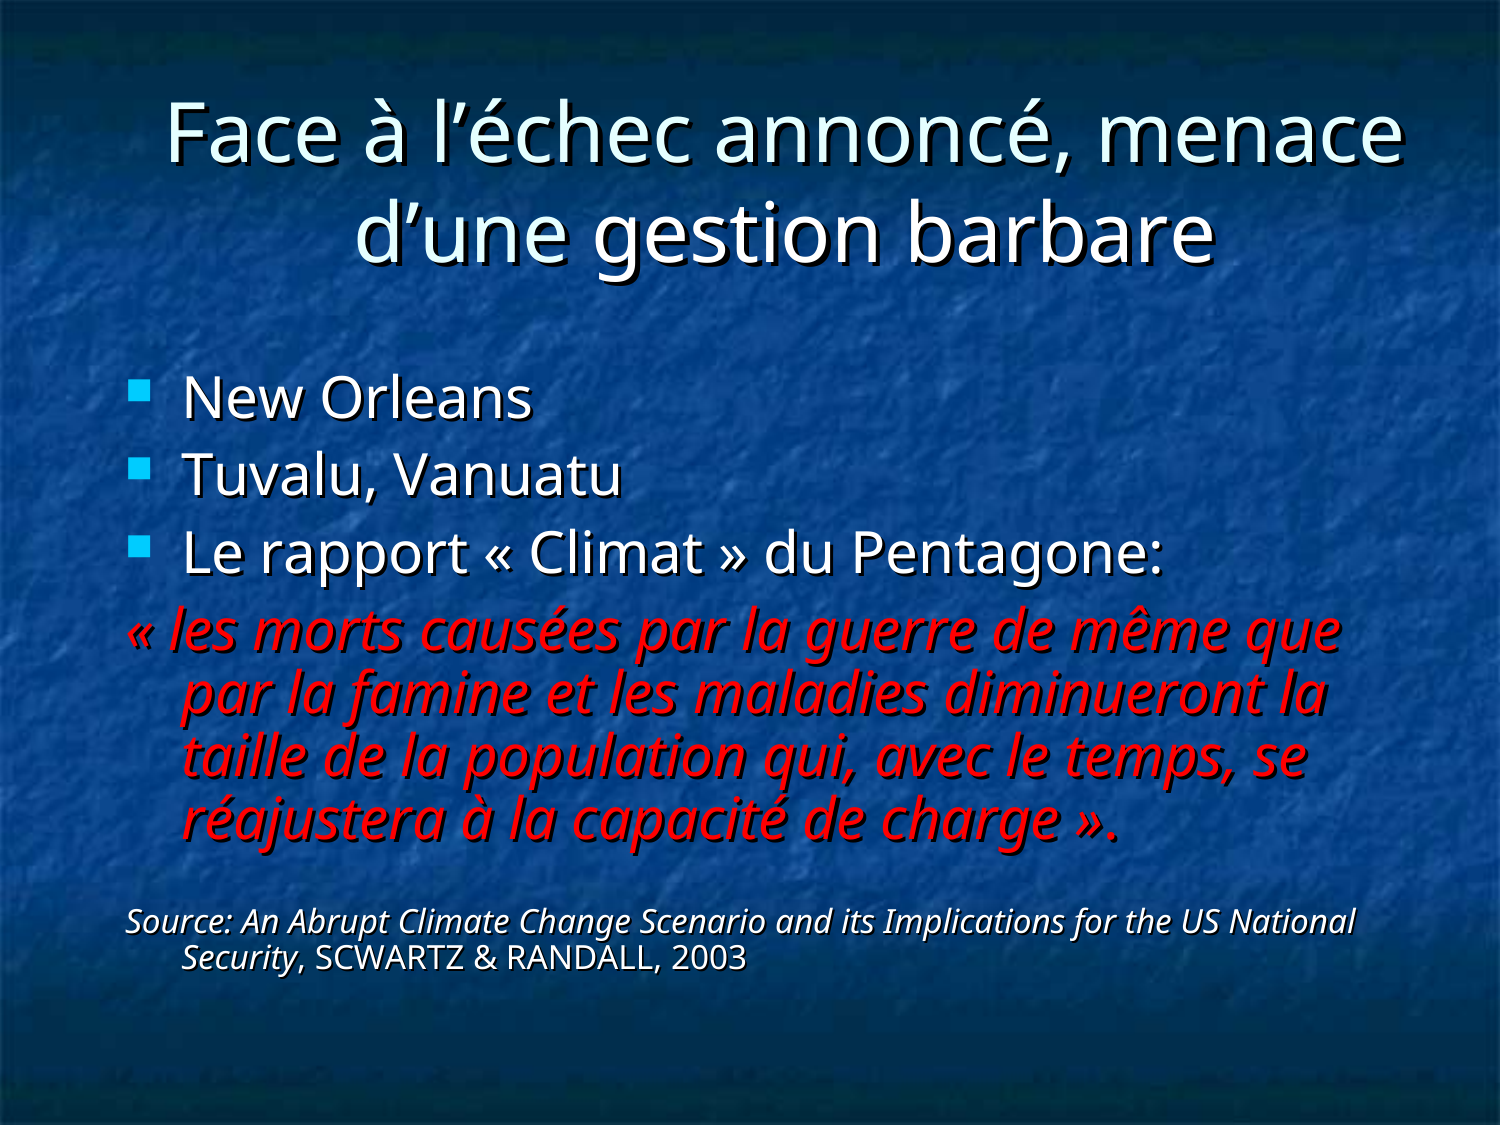

Face à l’échec annoncé, menace d’une gestion barbare
New Orleans
Tuvalu, Vanuatu
Le rapport « Climat » du Pentagone:
« les morts causées par la guerre de même que par la famine et les maladies diminueront la taille de la population qui, avec le temps, se réajustera à la capacité de charge ».
Source: An Abrupt Climate Change Scenario and its Implications for the US National Security, SCWARTZ & RANDALL, 2003